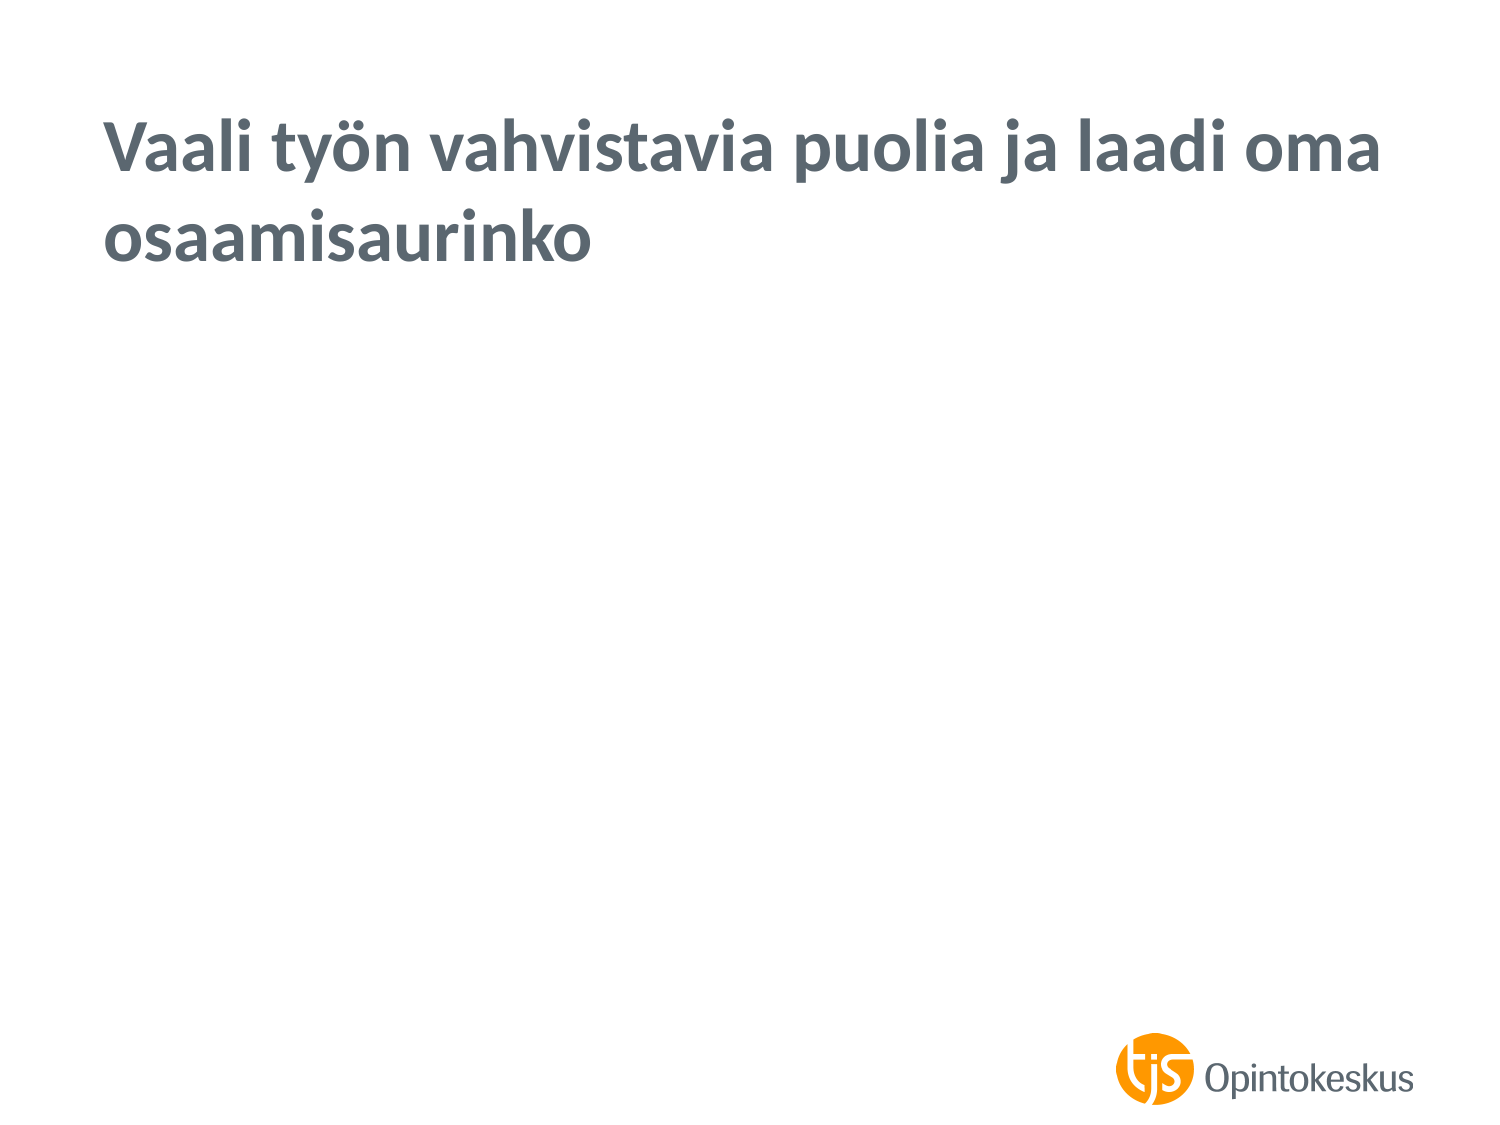

# Vaali työn vahvistavia puolia ja laadi oma osaamisaurinko
Millainen toimintatapani on tehtävissä, joista pidän
Taitoni joita haluaisin käyttää enemmän
Työtoverieni täydennykset
Mistä työtehtävistä olen itse eniten pitänyt ja miksi